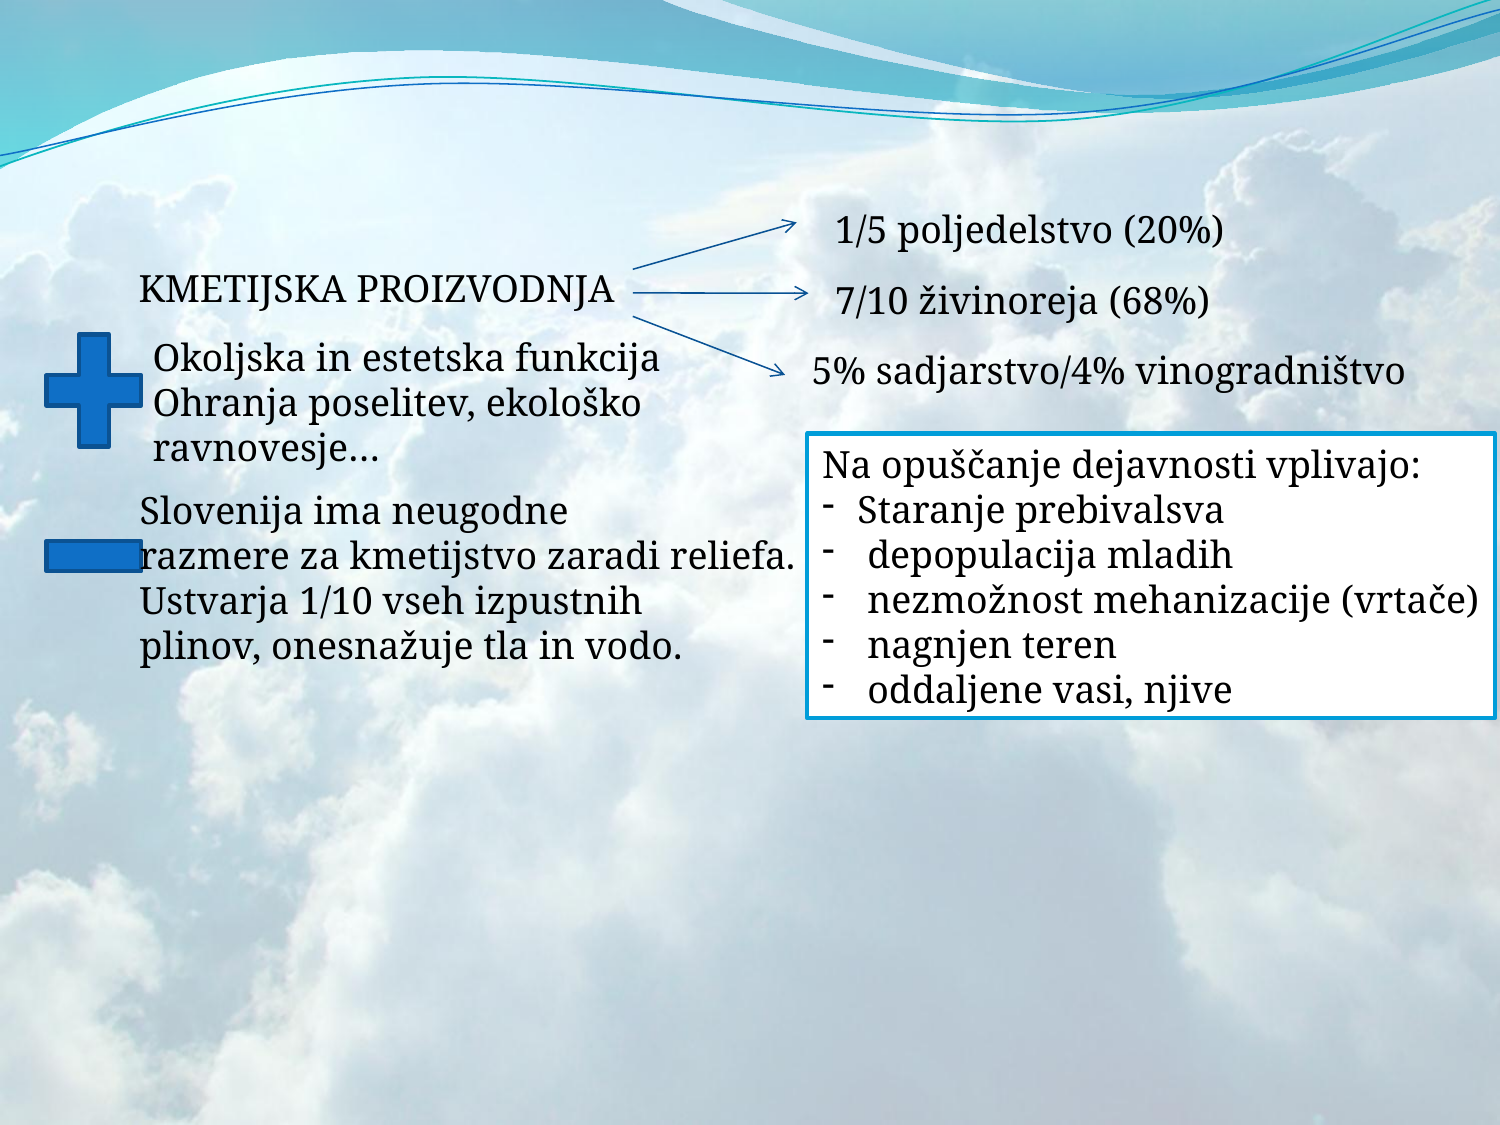

1/5 poljedelstvo (20%)
KMETIJSKA PROIZVODNJA
7/10 živinoreja (68%)
Okoljska in estetska funkcija
Ohranja poselitev, ekološko
ravnovesje…
5% sadjarstvo/4% vinogradništvo
Na opuščanje dejavnosti vplivajo:
Staranje prebivalsva
 depopulacija mladih
 nezmožnost mehanizacije (vrtače)
 nagnjen teren
 oddaljene vasi, njive
Slovenija ima neugodne
razmere za kmetijstvo zaradi reliefa.
Ustvarja 1/10 vseh izpustnih
plinov, onesnažuje tla in vodo.